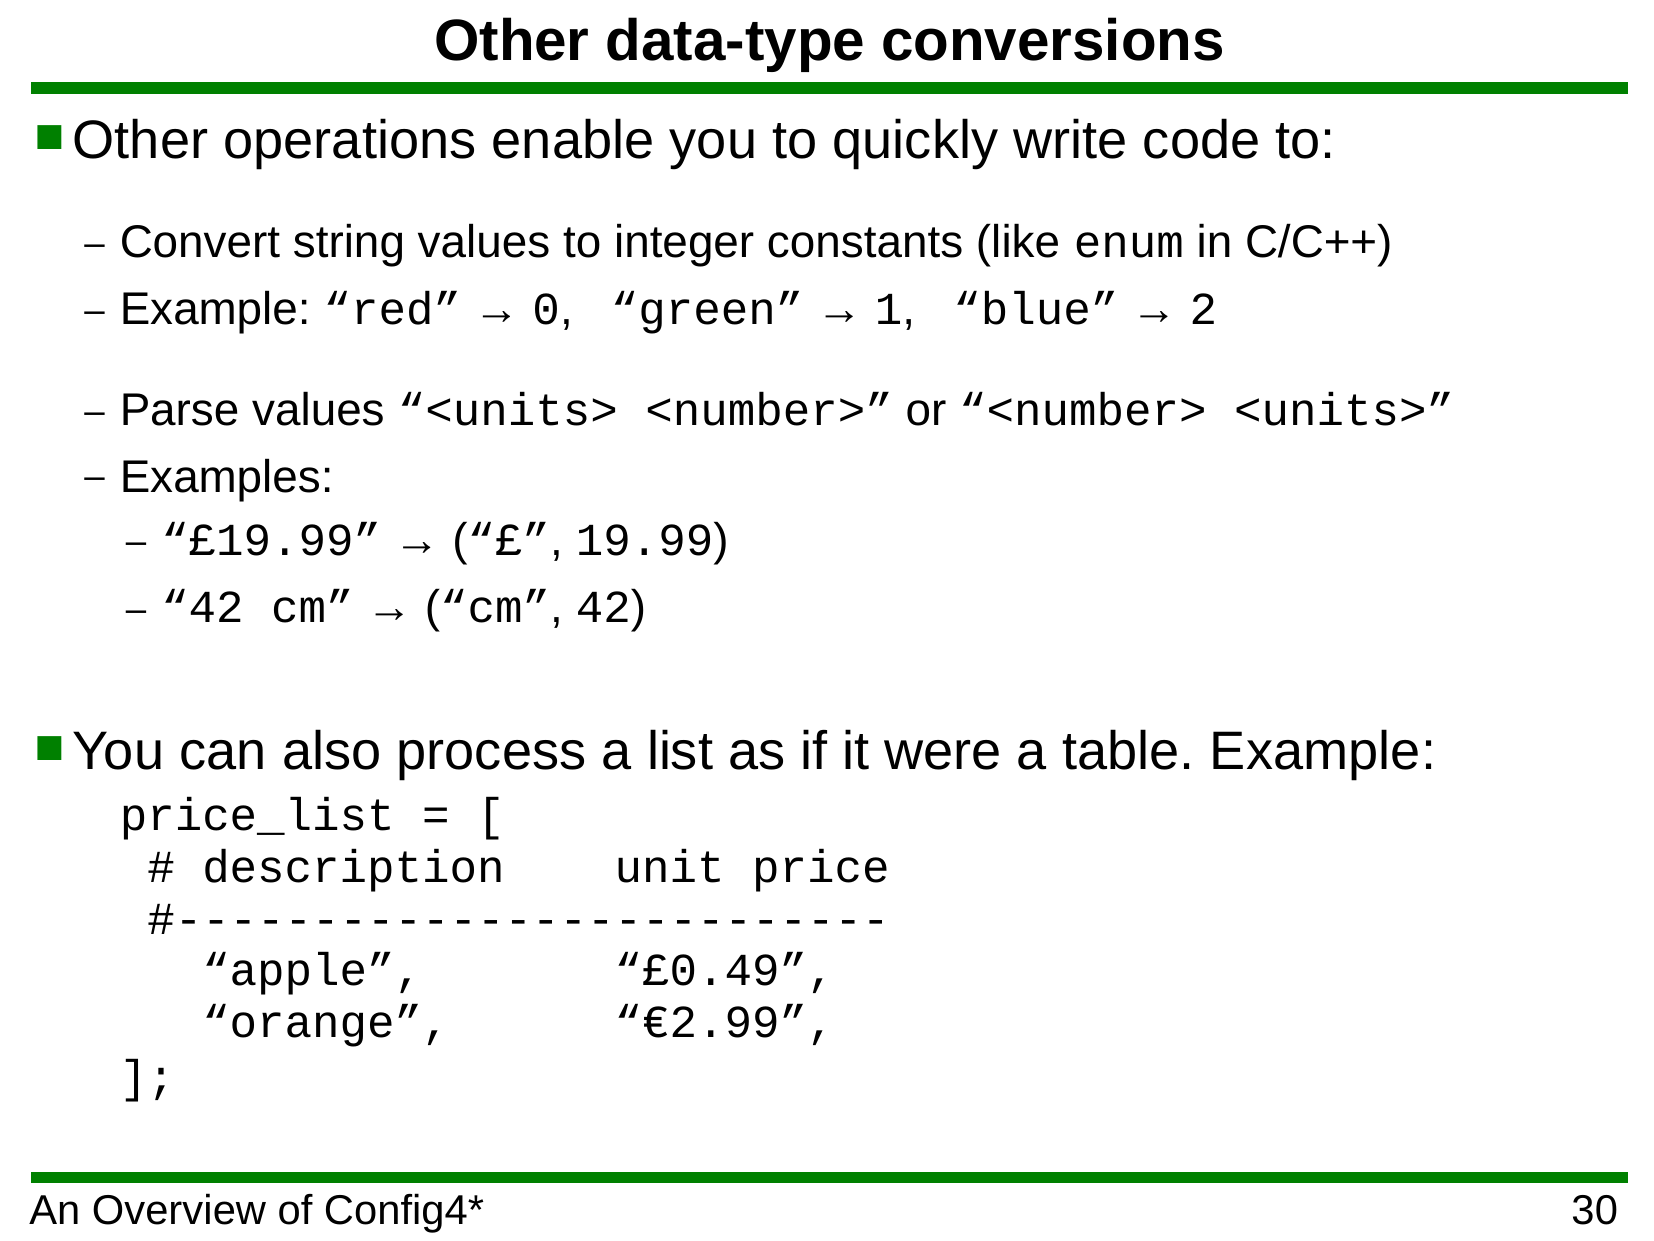

# Other data-type conversions
Other operations enable you to quickly write code to:
Convert string values to integer constants (like enum in C/C++)
Example: “red” → 0, “green” → 1, “blue” → 2
Parse values “<units> ” or “ <units>”
Examples:
“£19.99” → (“£”, 19.99)
“42 cm” → (“cm”, 42)
You can also process a list as if it were a table. Example:
price_list = [
 # description unit price
 #--------------------------
 “apple”, “£0.49”,
 “orange”, “€2.99”,
];
An Overview of Config4*
30